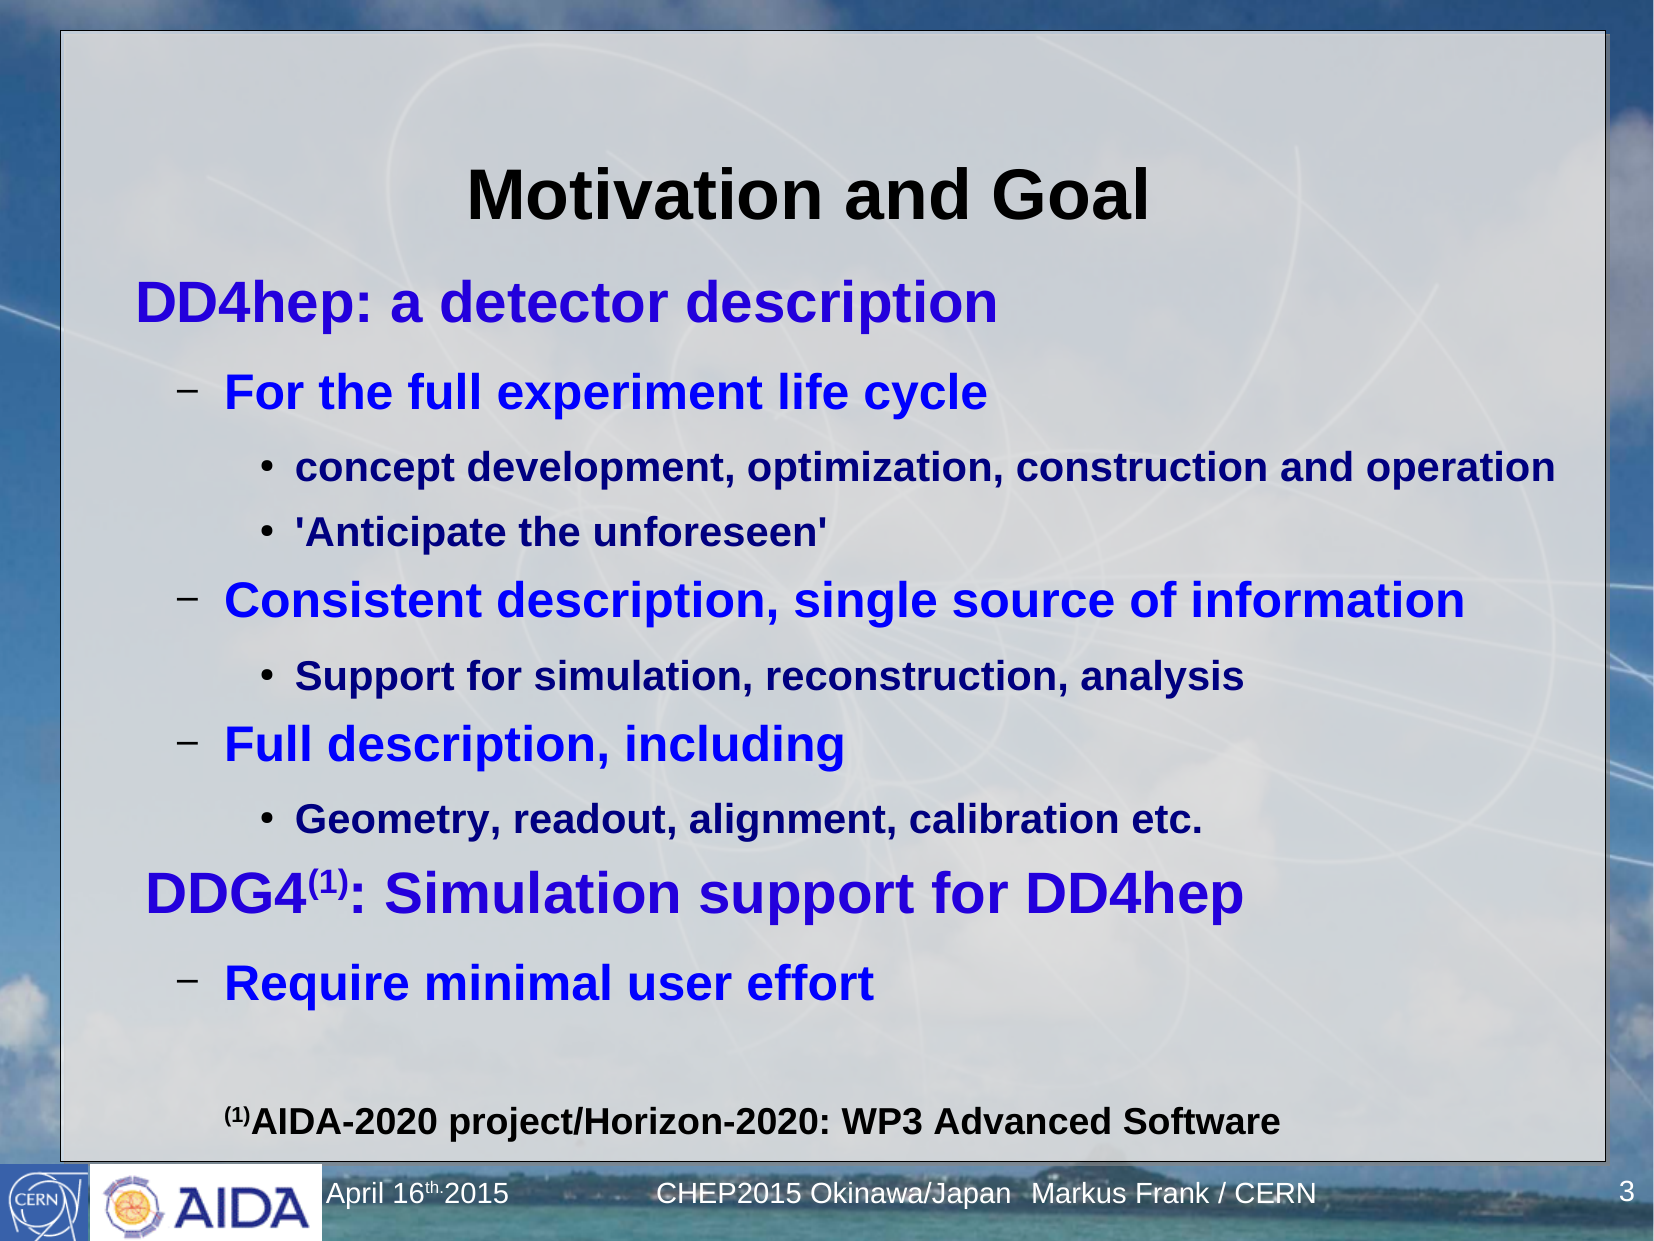

# Motivation and Goal
DD4hep: a detector description
For the full experiment life cycle
concept development, optimization, construction and operation
'Anticipate the unforeseen'
Consistent description, single source of information
Support for simulation, reconstruction, analysis
Full description, including
Geometry, readout, alignment, calibration etc.
DDG4(1): Simulation support for DD4hep
Require minimal user effort
(1)AIDA-2020 project/Horizon-2020: WP3 Advanced Software
3
February, 4th. 2014
CLIC Workshop at CERN, Markus Frank / CERN